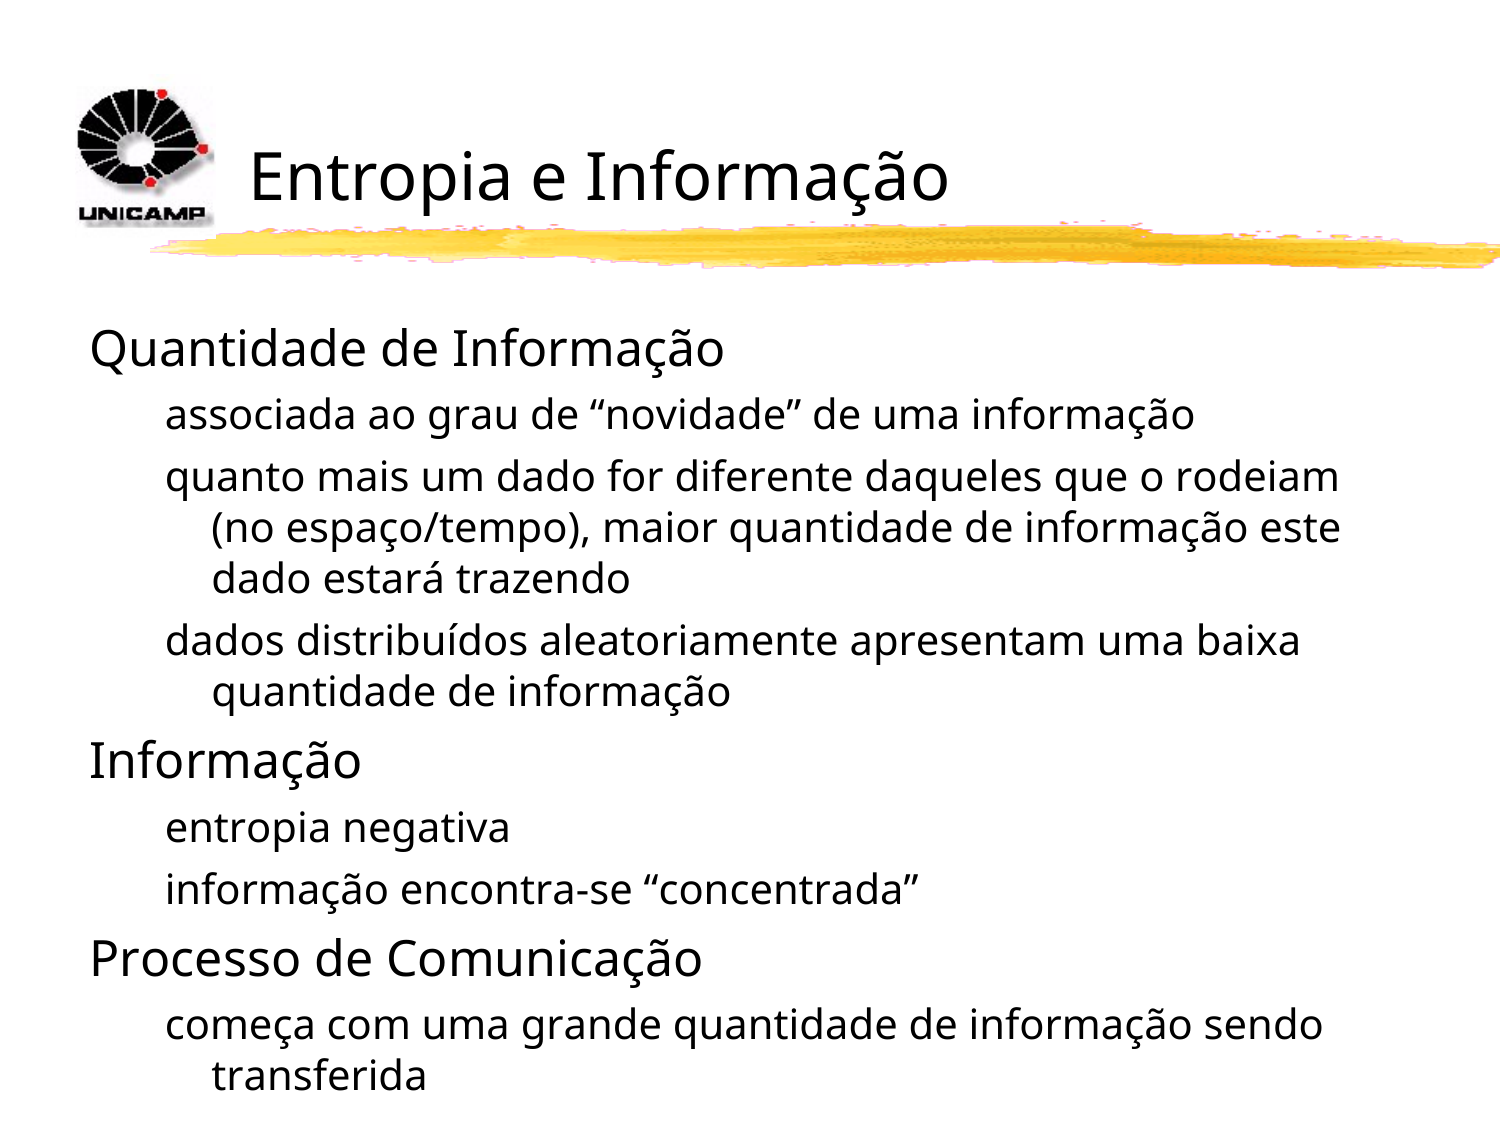

# Entropia e Informação
Quantidade de Informação
associada ao grau de “novidade” de uma informação
quanto mais um dado for diferente daqueles que o rodeiam (no espaço/tempo), maior quantidade de informação este dado estará trazendo
dados distribuídos aleatoriamente apresentam uma baixa quantidade de informação
Informação
entropia negativa
informação encontra-se “concentrada”
Processo de Comunicação
começa com uma grande quantidade de informação sendo transferida